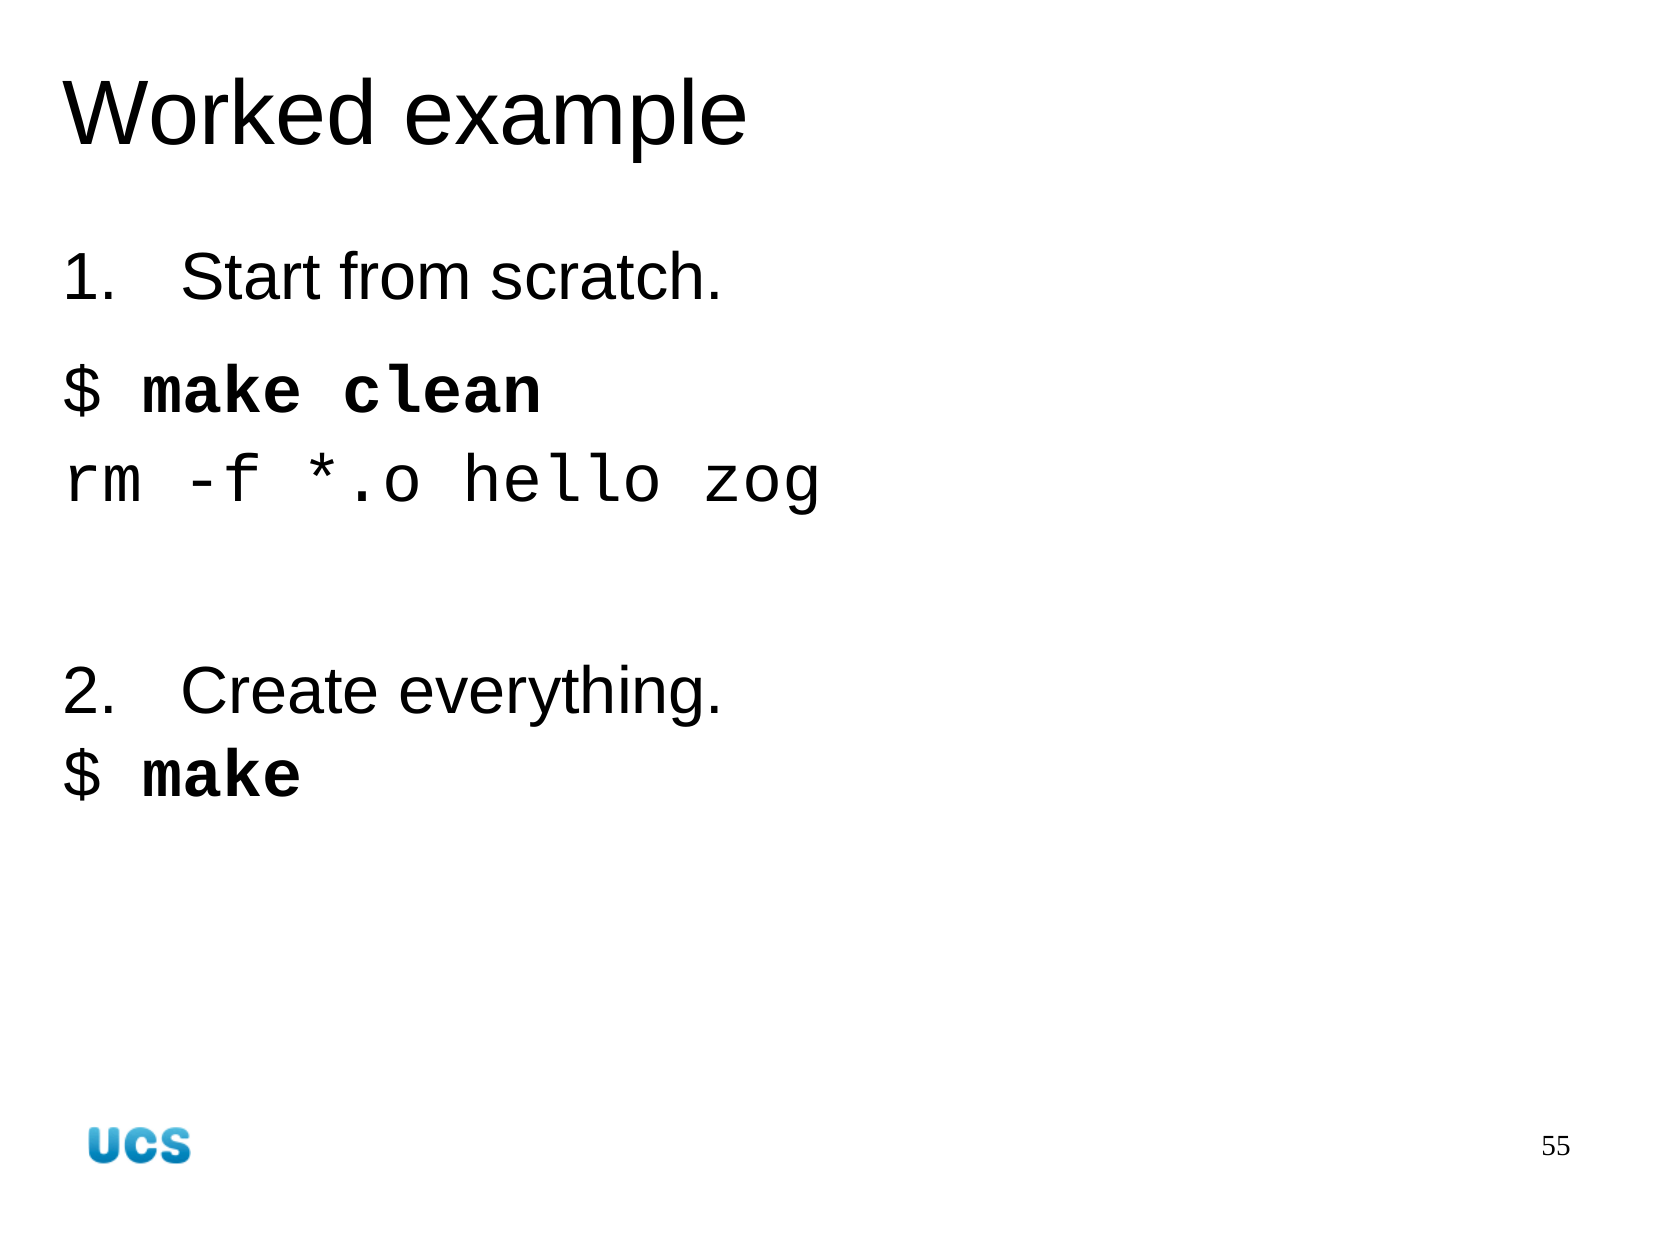

Worked example
1.
Start from scratch.
$ make clean
rm -f *.o hello zog
2.
Create everything.
$ make
55